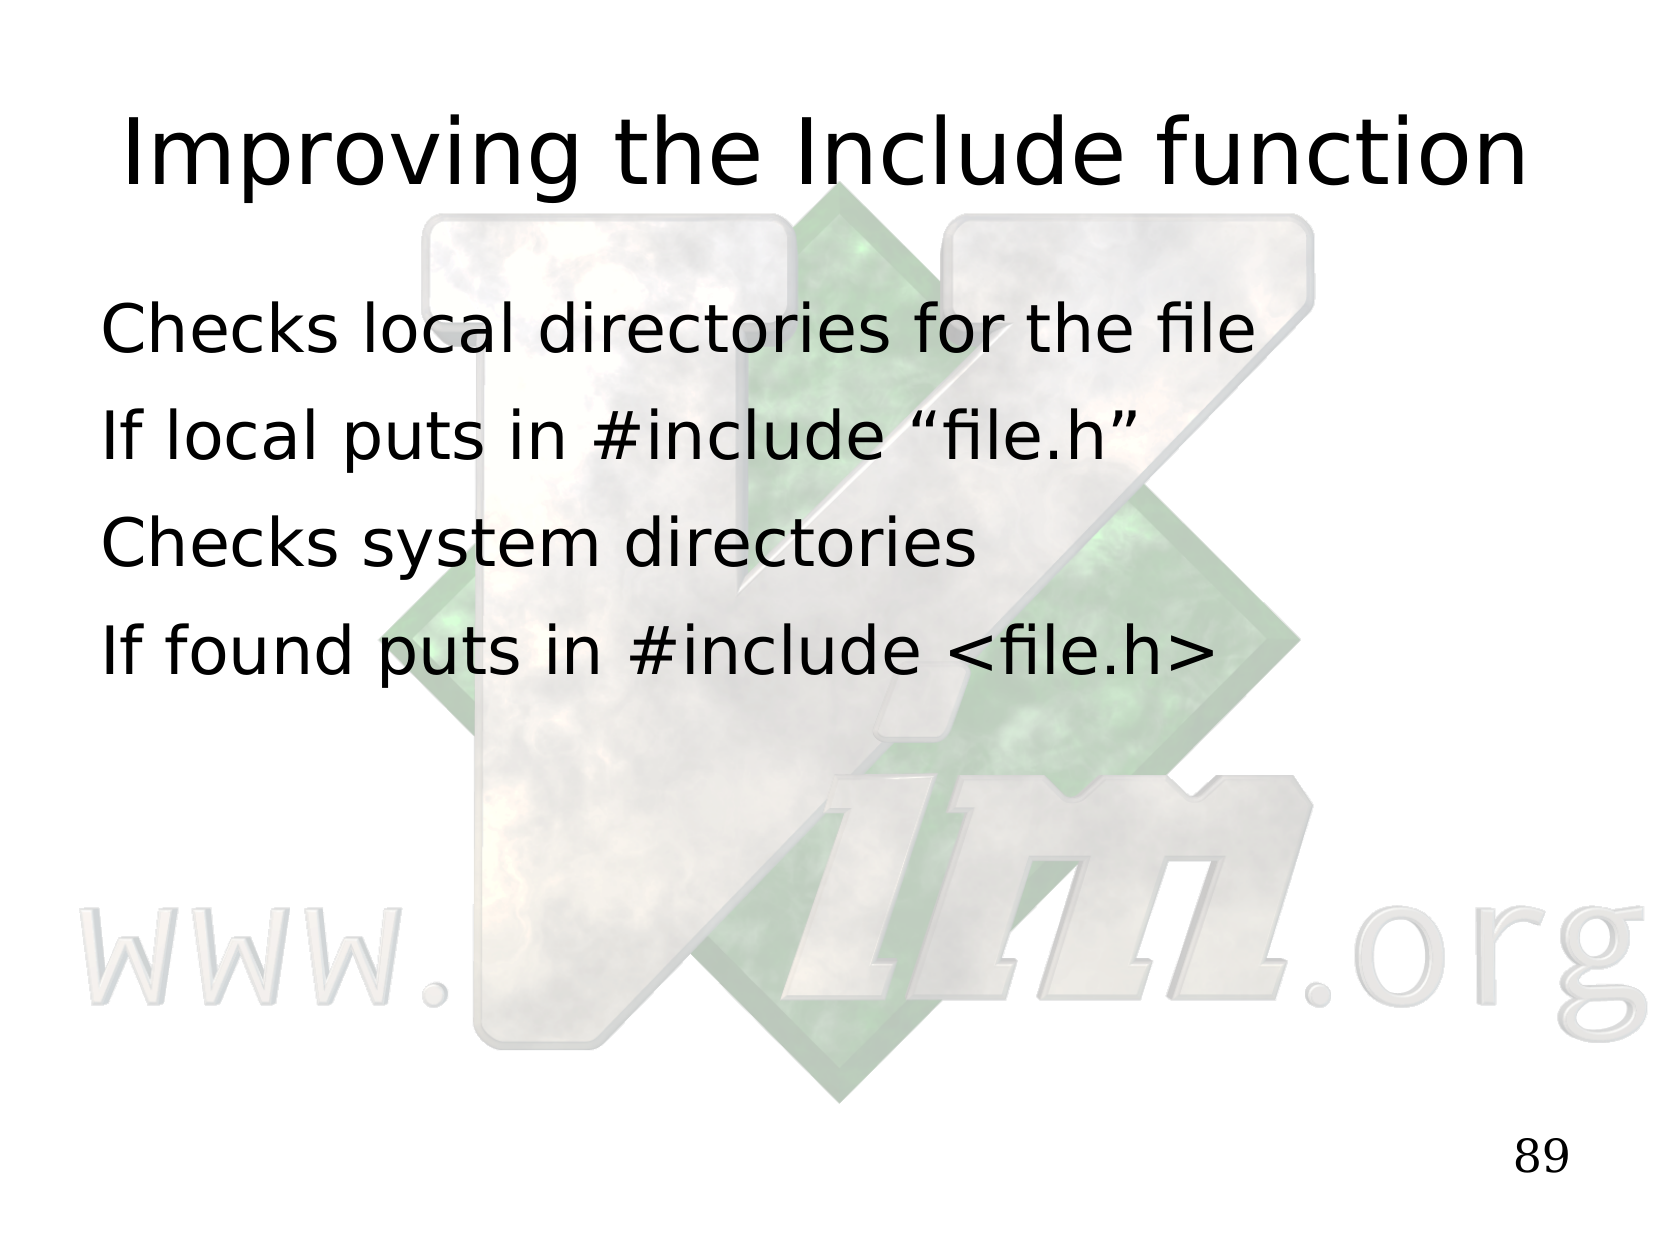

# Improving the Include function
Checks local directories for the file
If local puts in #include “file.h”
Checks system directories
If found puts in #include <file.h>
89